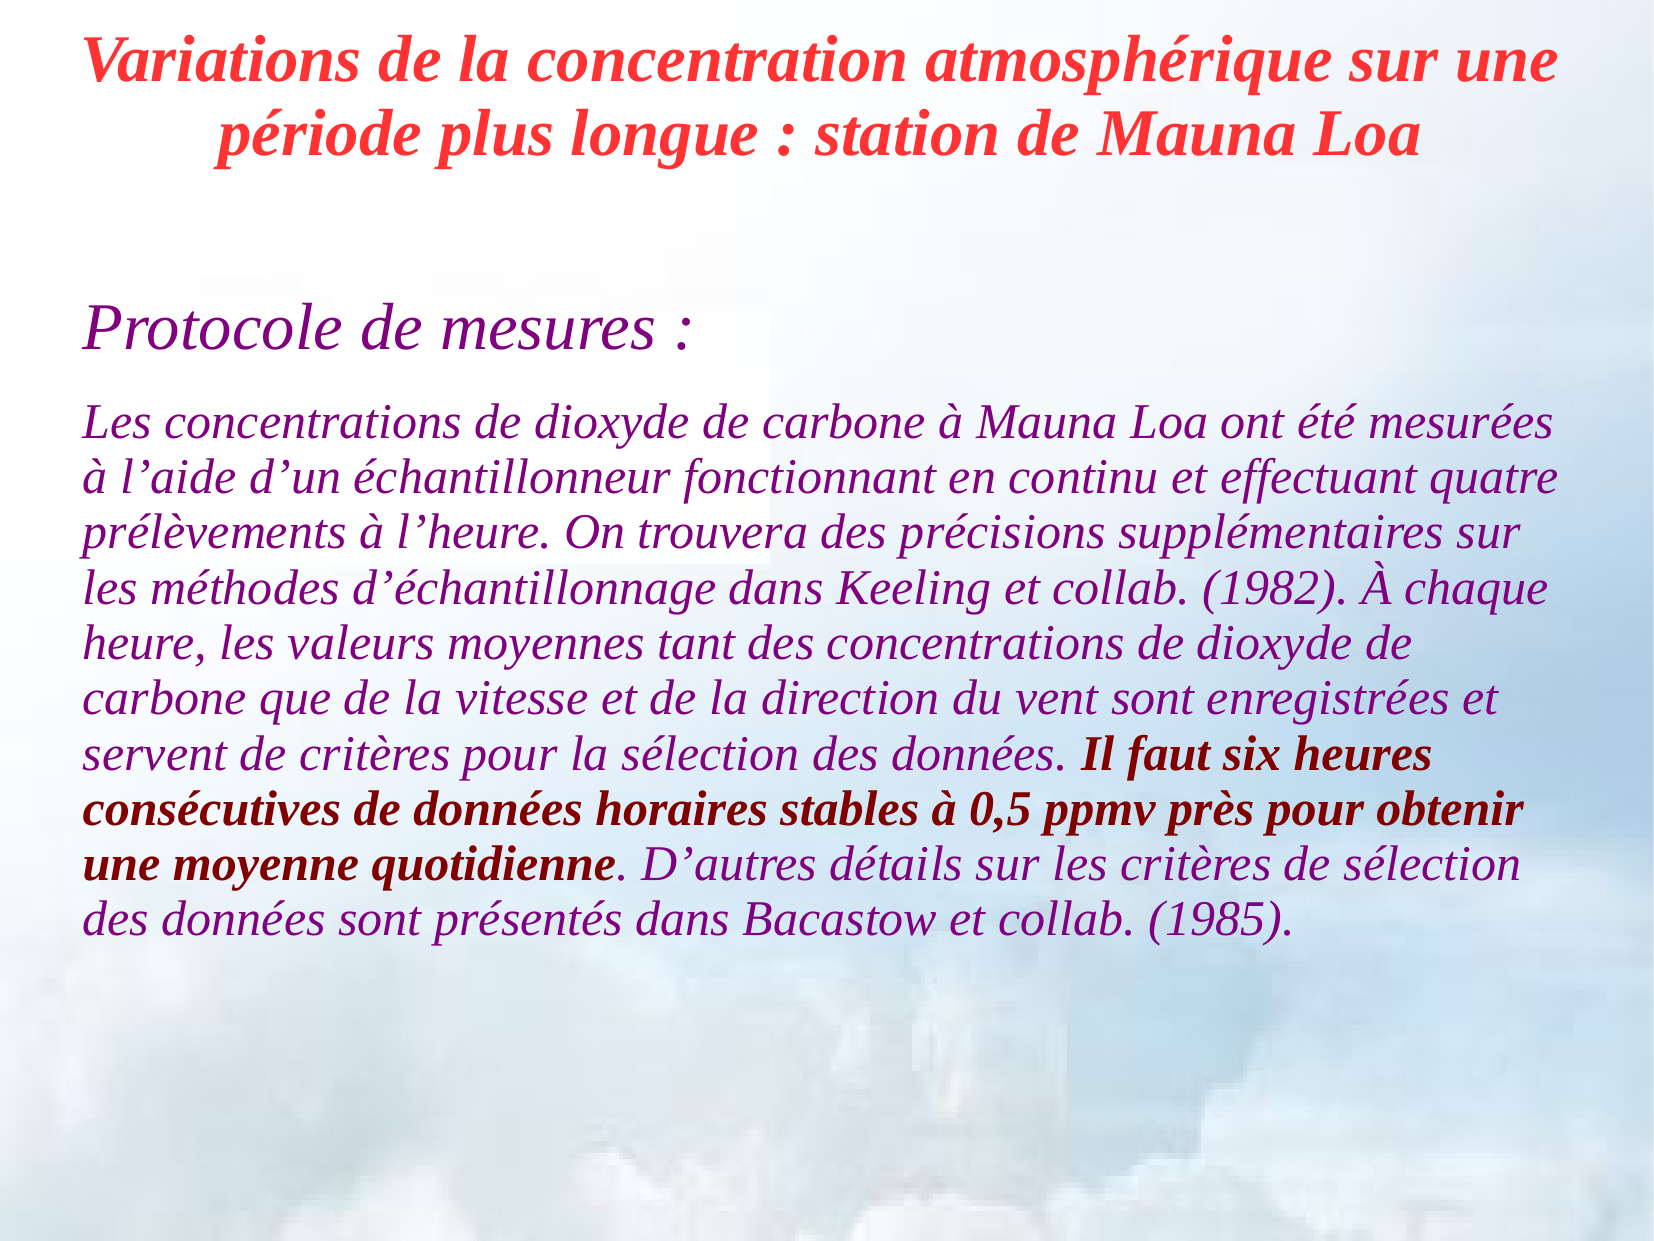

# Variations de la concentration atmosphérique sur une période plus longue : station de Mauna Loa
Protocole de mesures :
Les concentrations de dioxyde de carbone à Mauna Loa ont été mesurées à l’aide d’un échantillonneur fonctionnant en continu et effectuant quatre prélèvements à l’heure. On trouvera des précisions supplémentaires sur les méthodes d’échantillonnage dans Keeling et collab. (1982). À chaque heure, les valeurs moyennes tant des concentrations de dioxyde de carbone que de la vitesse et de la direction du vent sont enregistrées et servent de critères pour la sélection des données. Il faut six heures consécutives de données horaires stables à 0,5 ppmv près pour obtenir une moyenne quotidienne. D’autres détails sur les critères de sélection des données sont présentés dans Bacastow et collab. (1985).